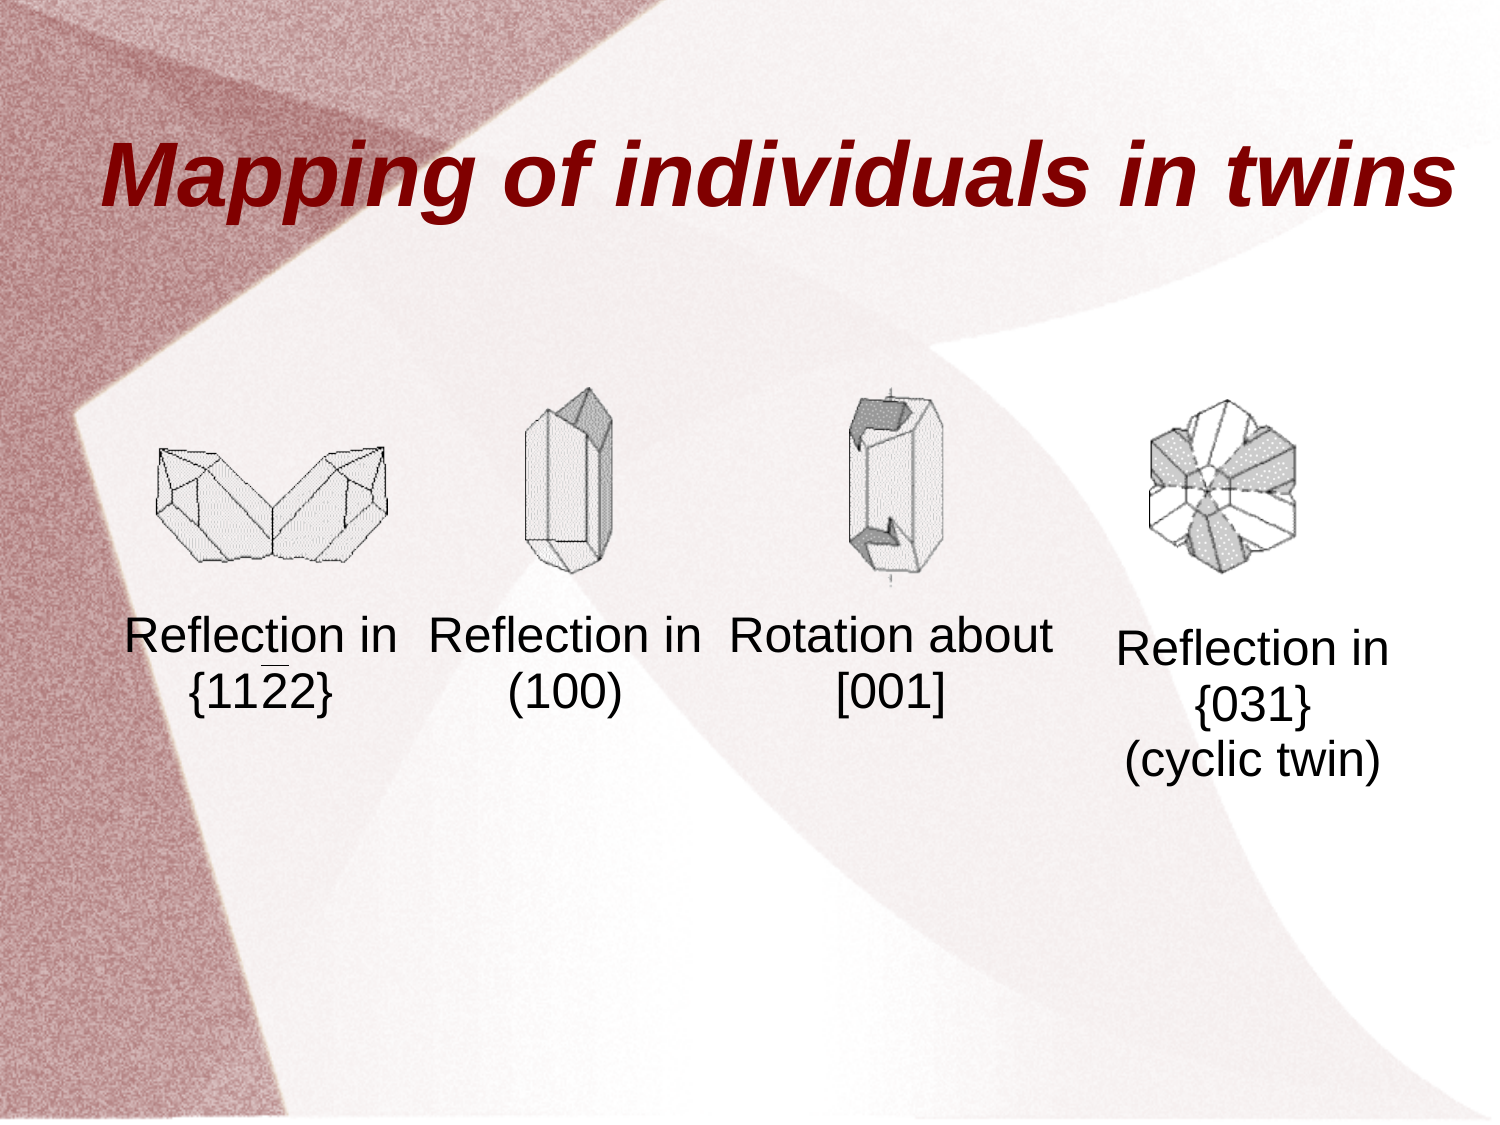

# Mapping of individuals in twins
Reflection in
(100)
Rotation about
[001]
Reflection in
{031}
(cyclic twin)
Reflection in
{1122}